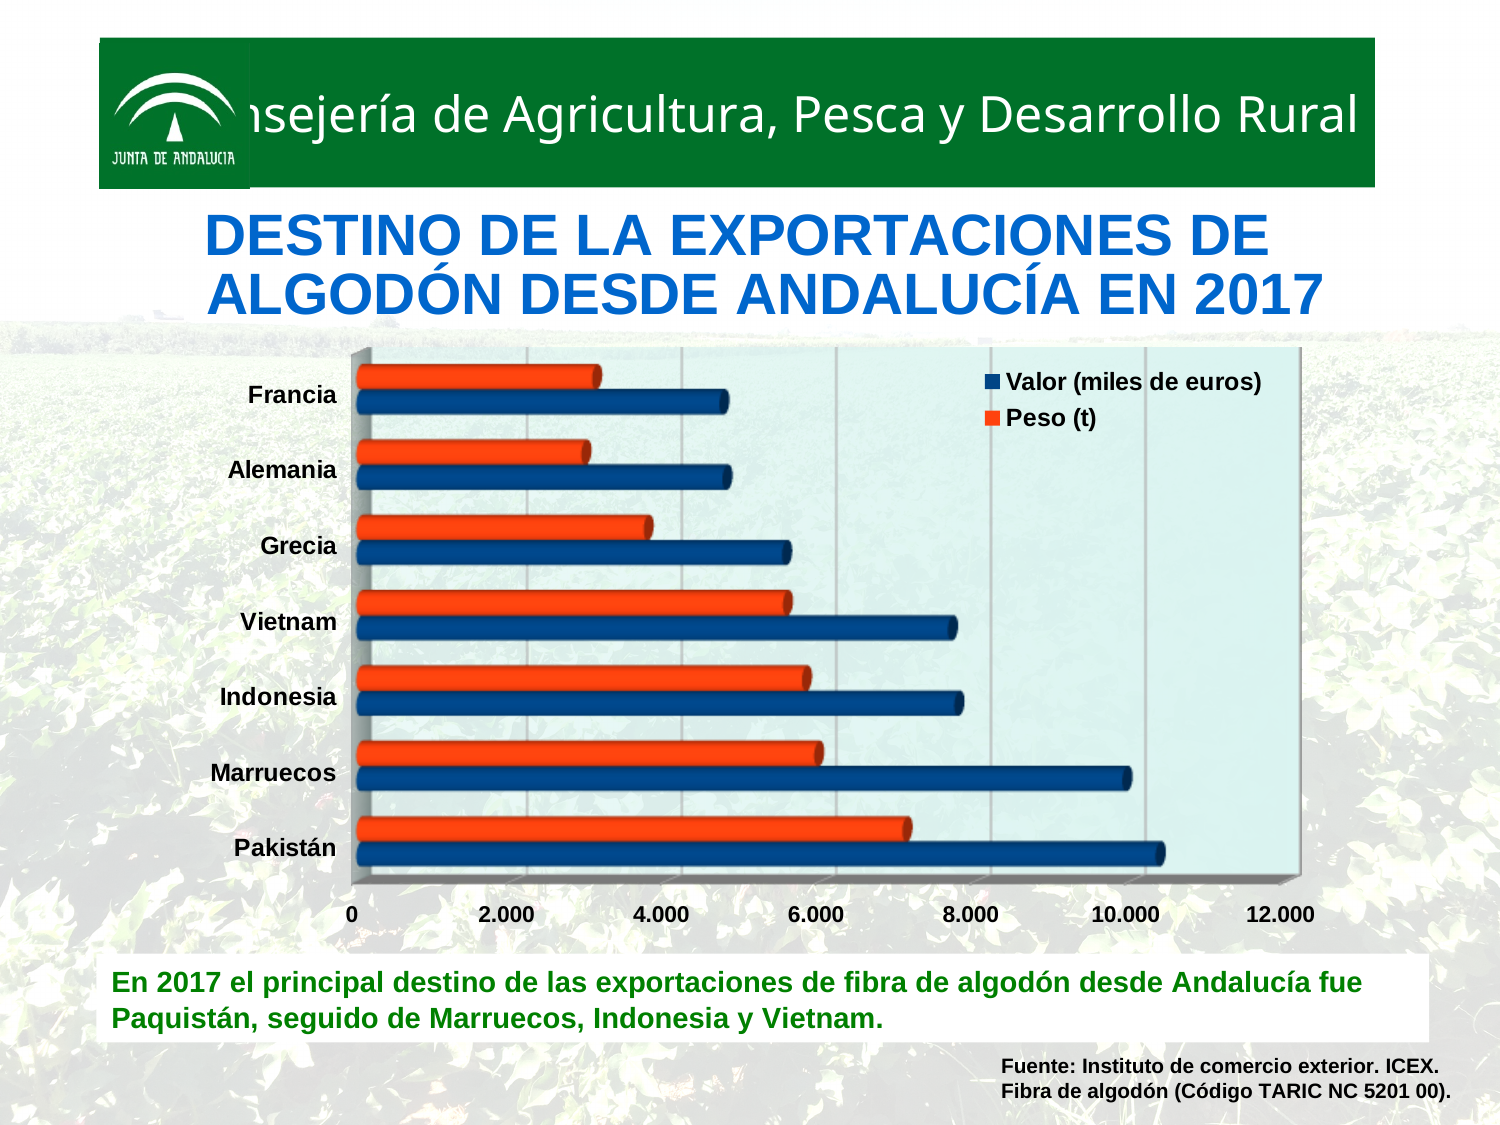

# Consejería de Agricultura, Pesca y Desarrollo Rural
DESTINO DE LA EXPORTACIONES DE ALGODÓN DESDE ANDALUCÍA EN 2017
En 2017 el principal destino de las exportaciones de fibra de algodón desde Andalucía fue Paquistán, seguido de Marruecos, Indonesia y Vietnam.
Fuente: Instituto de comercio exterior. ICEX.
Fibra de algodón (Código TARIC NC 5201 00).